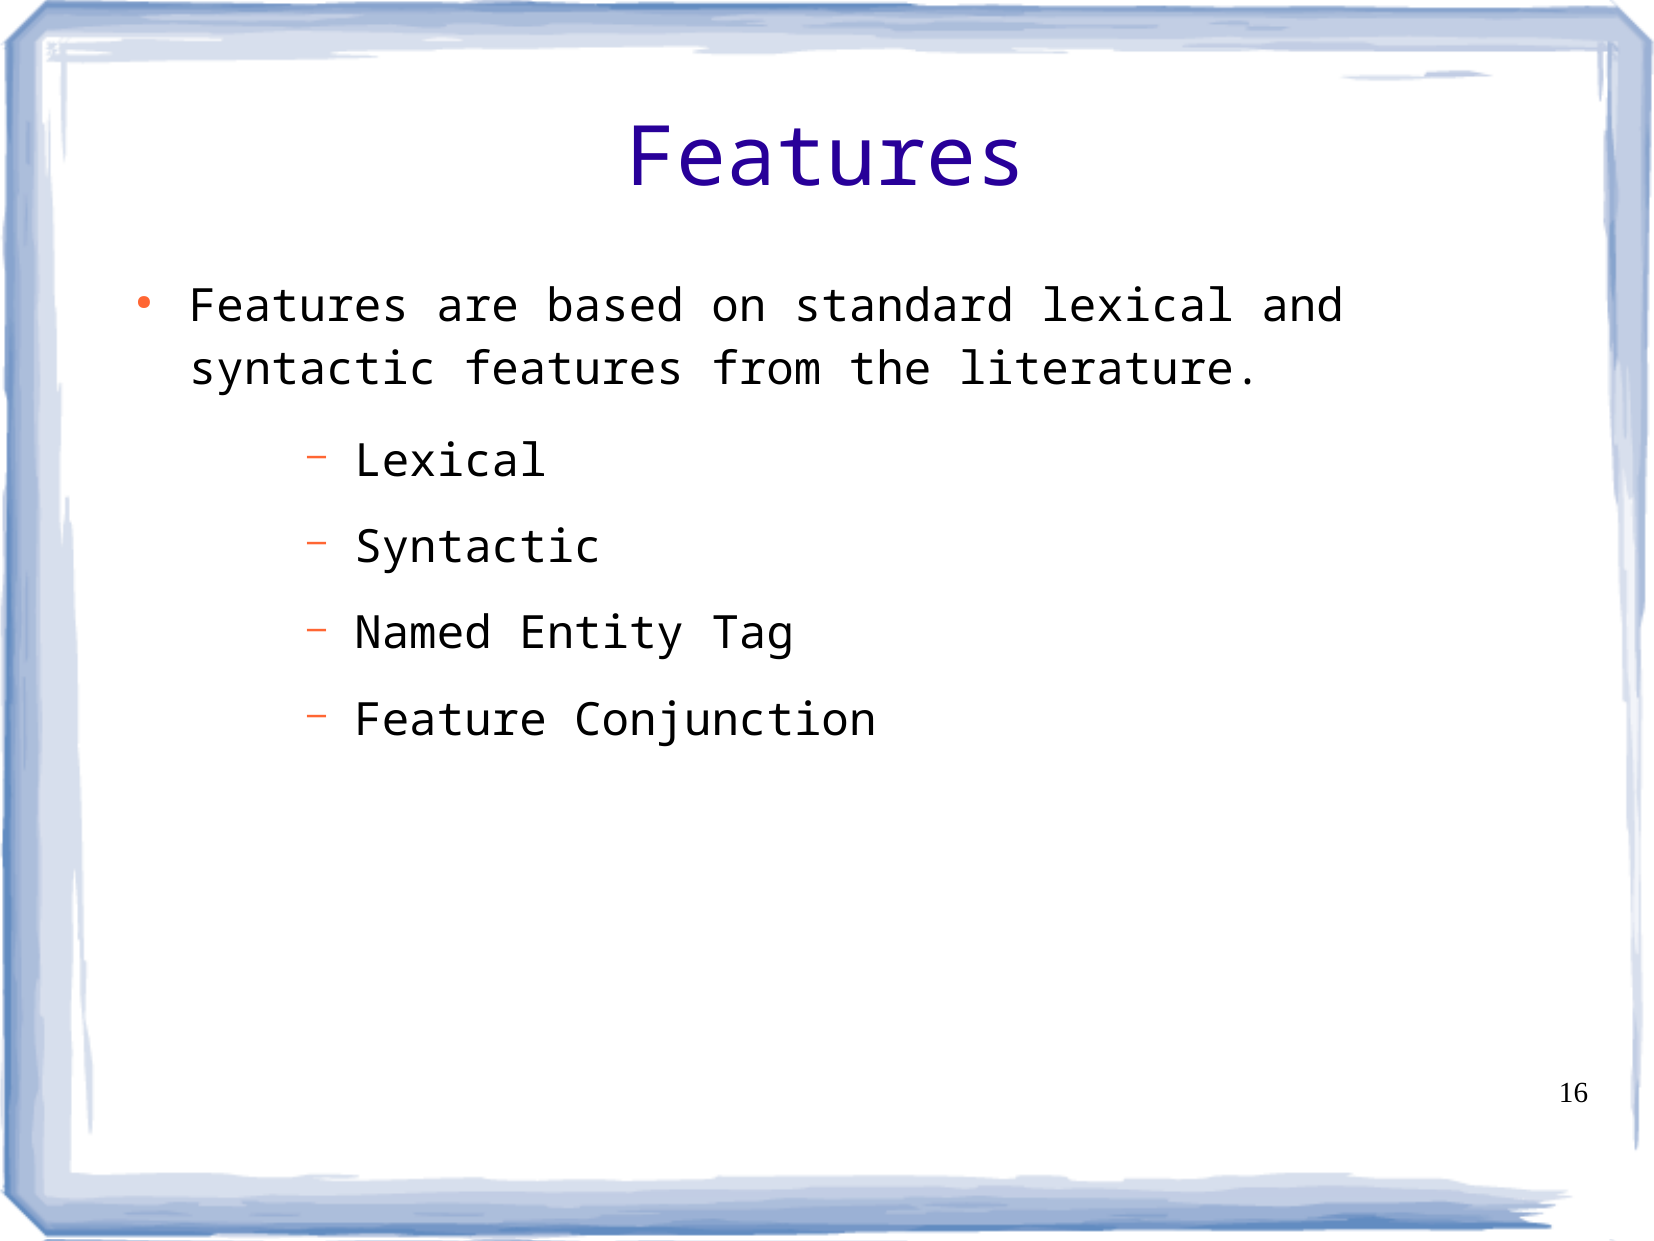

# Features
Features are based on standard lexical and syntactic features from the literature.
Lexical
Syntactic
Named Entity Tag
Feature Conjunction
16